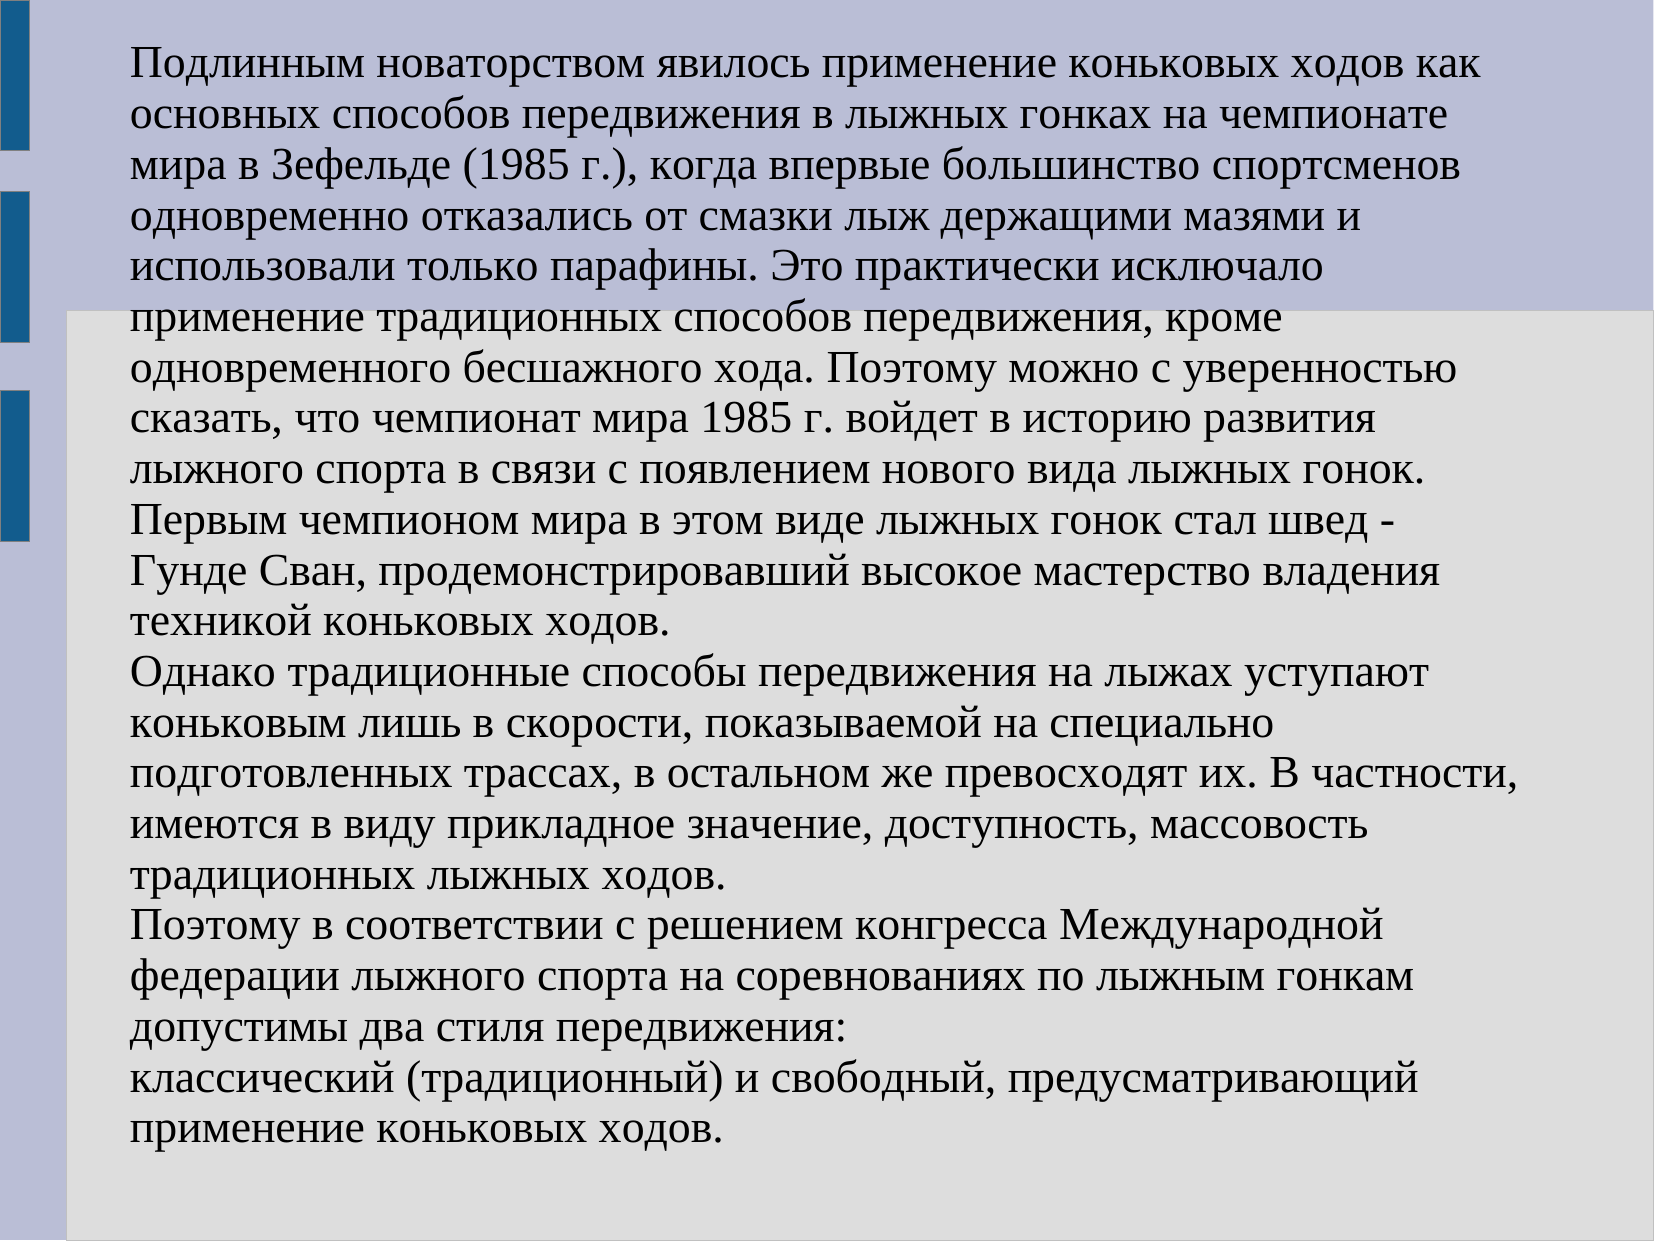

# Подлинным новаторством явилось применение коньковых ходов как основных способов передвижения в лыжных гонках на чемпионате мира в Зефельде (1985 г.), когда впервые большинство спортсменов одновременно отказались от смазки лыж держащими мазями и использовали только парафины. Это практически исключало применение традиционных способов передвижения, кроме одновременного бесшажного хода. Поэтому можно с уверенностью сказать, что чемпионат мира 1985 г. войдет в историю развития лыжного спорта в связи с появлением нового вида лыжных гонок. Первым чемпионом мира в этом виде лыжных гонок стал швед - Гунде Сван, продемонстрировавший высокое мастерство владения техникой коньковых ходов.
Однако традиционные способы передвижения на лыжах уступают коньковым лишь в скорости, показываемой на специально подготовленных трассах, в остальном же превосходят их. В частности, имеются в виду прикладное значение, доступность, массовость традиционных лыжных ходов.
Поэтому в соответствии с решением конгресса Международной федерации лыжного спорта на соревнованиях по лыжным гонкам допустимы два стиля передвижения:
классический (традиционный) и свободный, предусматривающий применение коньковых ходов.